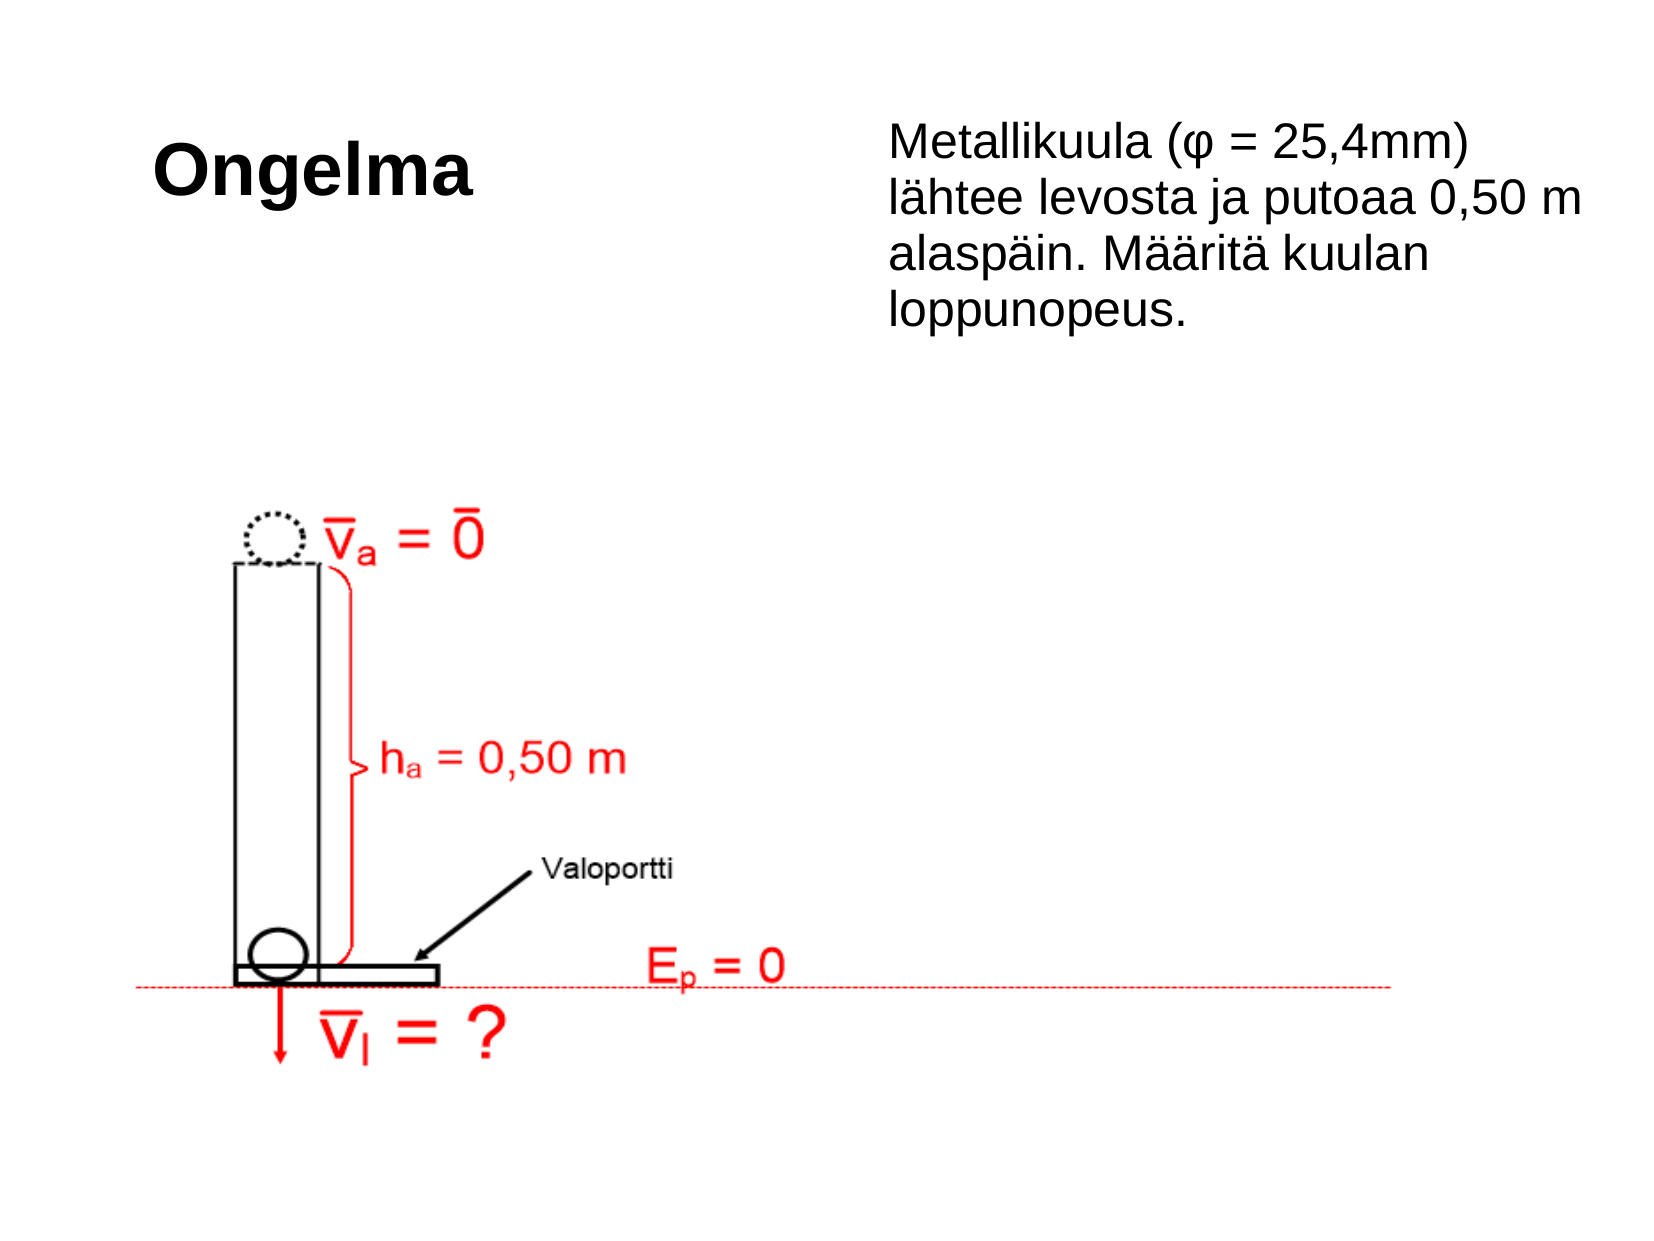

Metallikuula (φ = 25,4mm) lähtee levosta ja putoaa 0,50 m alaspäin. Määritä kuulan loppunopeus.
Ongelma